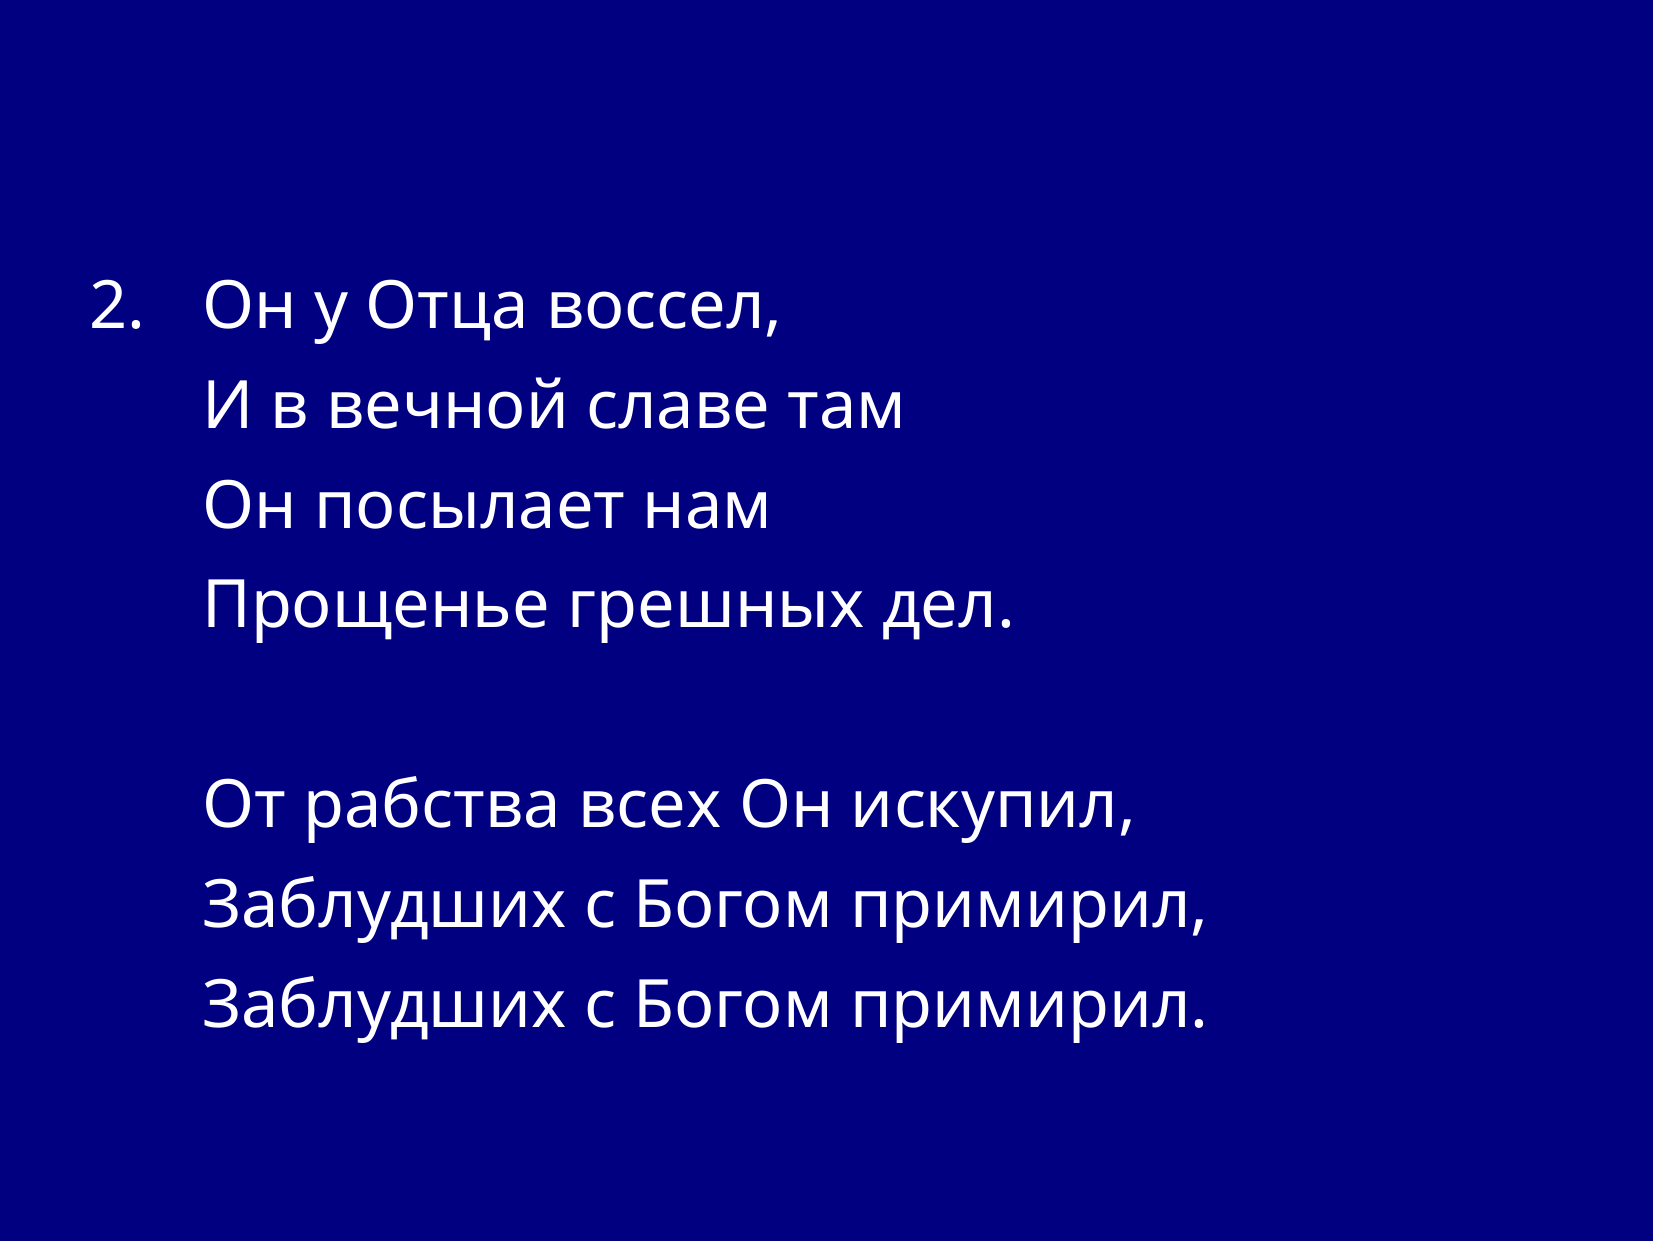

2.	Он у Отца воссел,
	И в вечной славе там
	Он посылает нам
	Прощенье грешных дел.
	От рабства всех Он искупил,
	Заблудших с Богом примирил,
	Заблудших с Богом примирил.